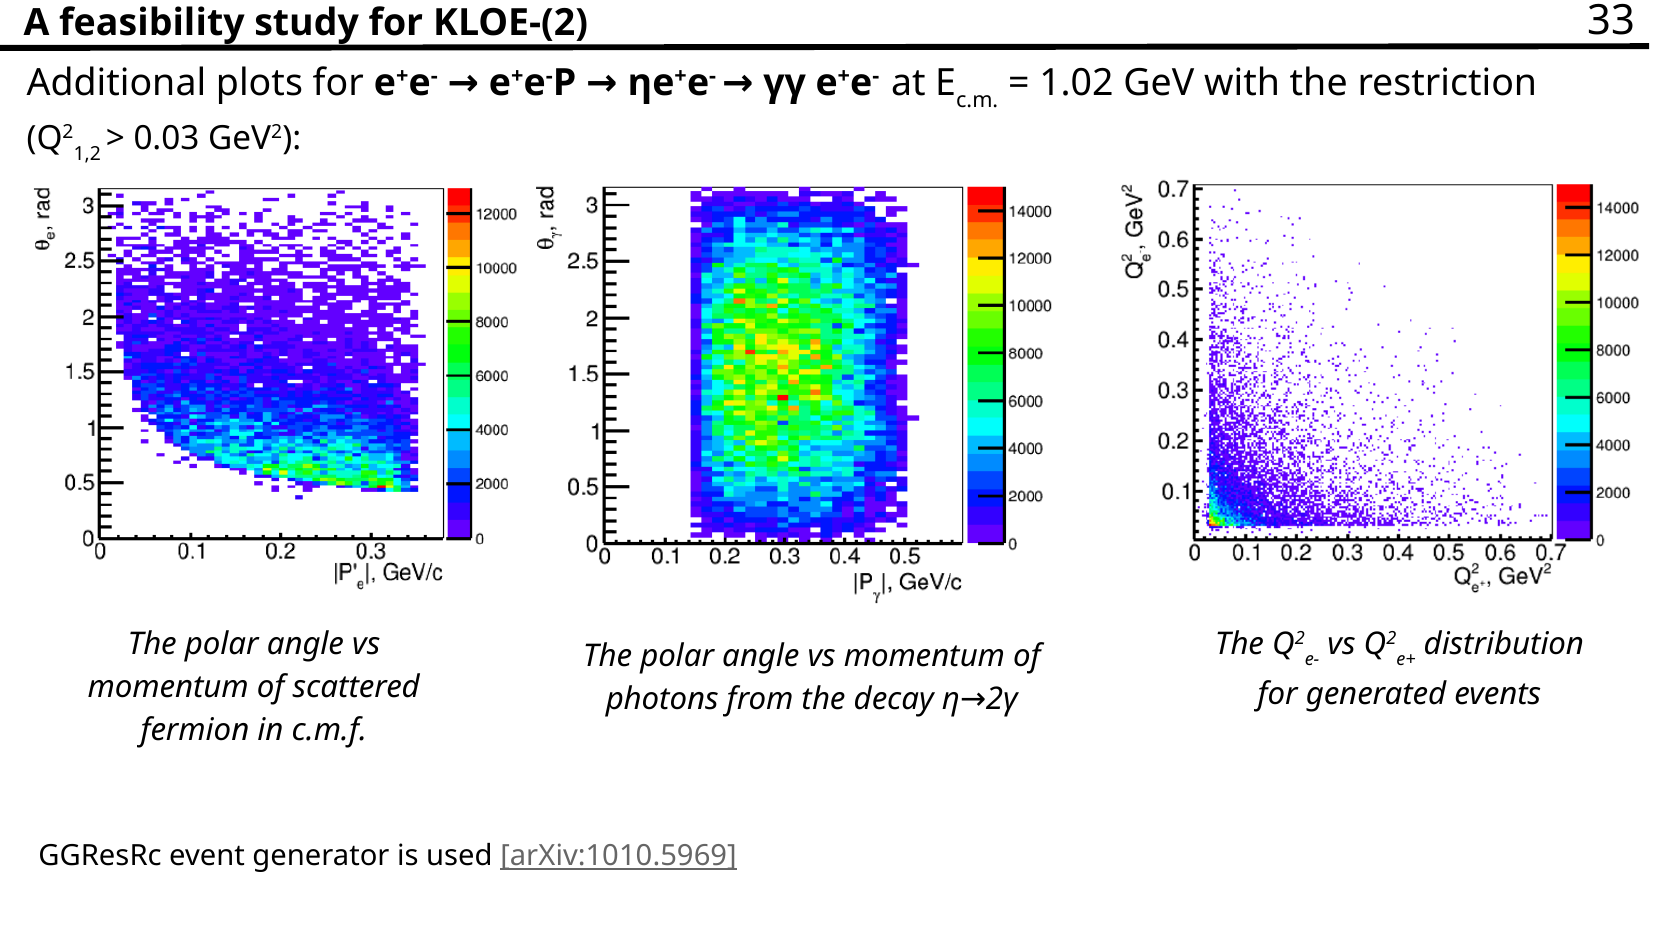

33
A feasibility study for KLOE-(2)
Additional plots for e+e- → e+e-P → ηe+e- → γγ e+e- at Ec.m. = 1.02 GeV with the restriction (Q21,2 > 0.03 GeV2):
The polar angle vs momentum of scattered fermion in c.m.f.
The Q2e- vs Q2e+ distribution for generated events
The polar angle vs momentum of photons from the decay η→2γ
GGResRc event generator is used [arXiv:1010.5969]